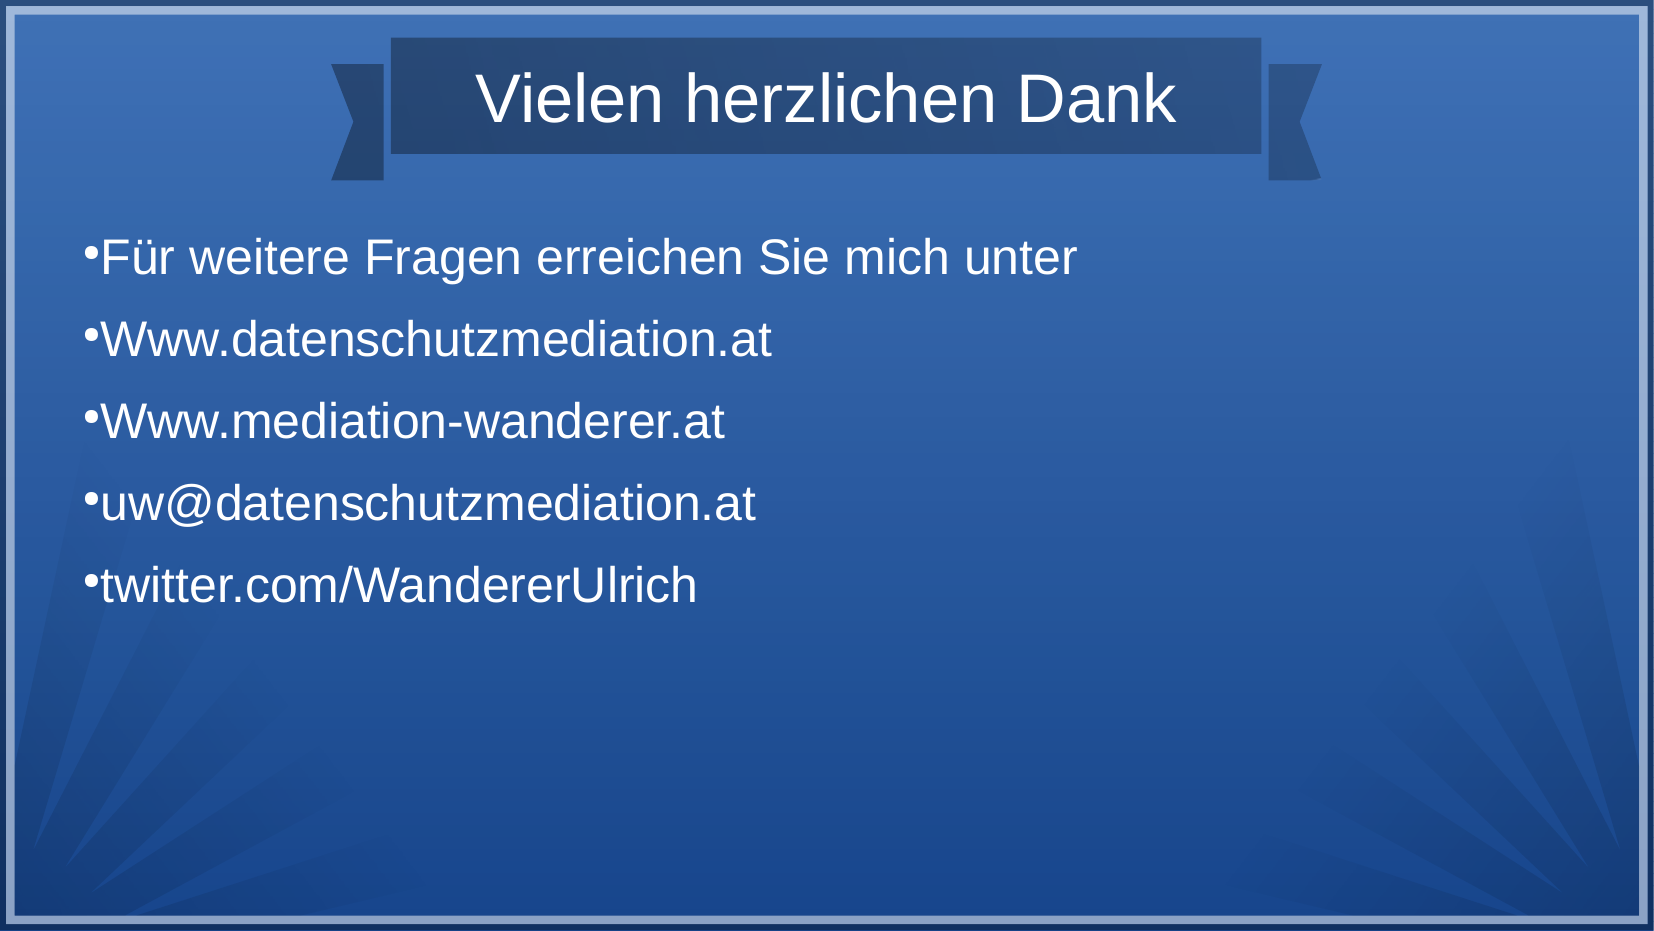

# Vielen herzlichen Dank
Für weitere Fragen erreichen Sie mich unter
Www.datenschutzmediation.at
Www.mediation-wanderer.at
uw@datenschutzmediation.at
twitter.com/WandererUlrich